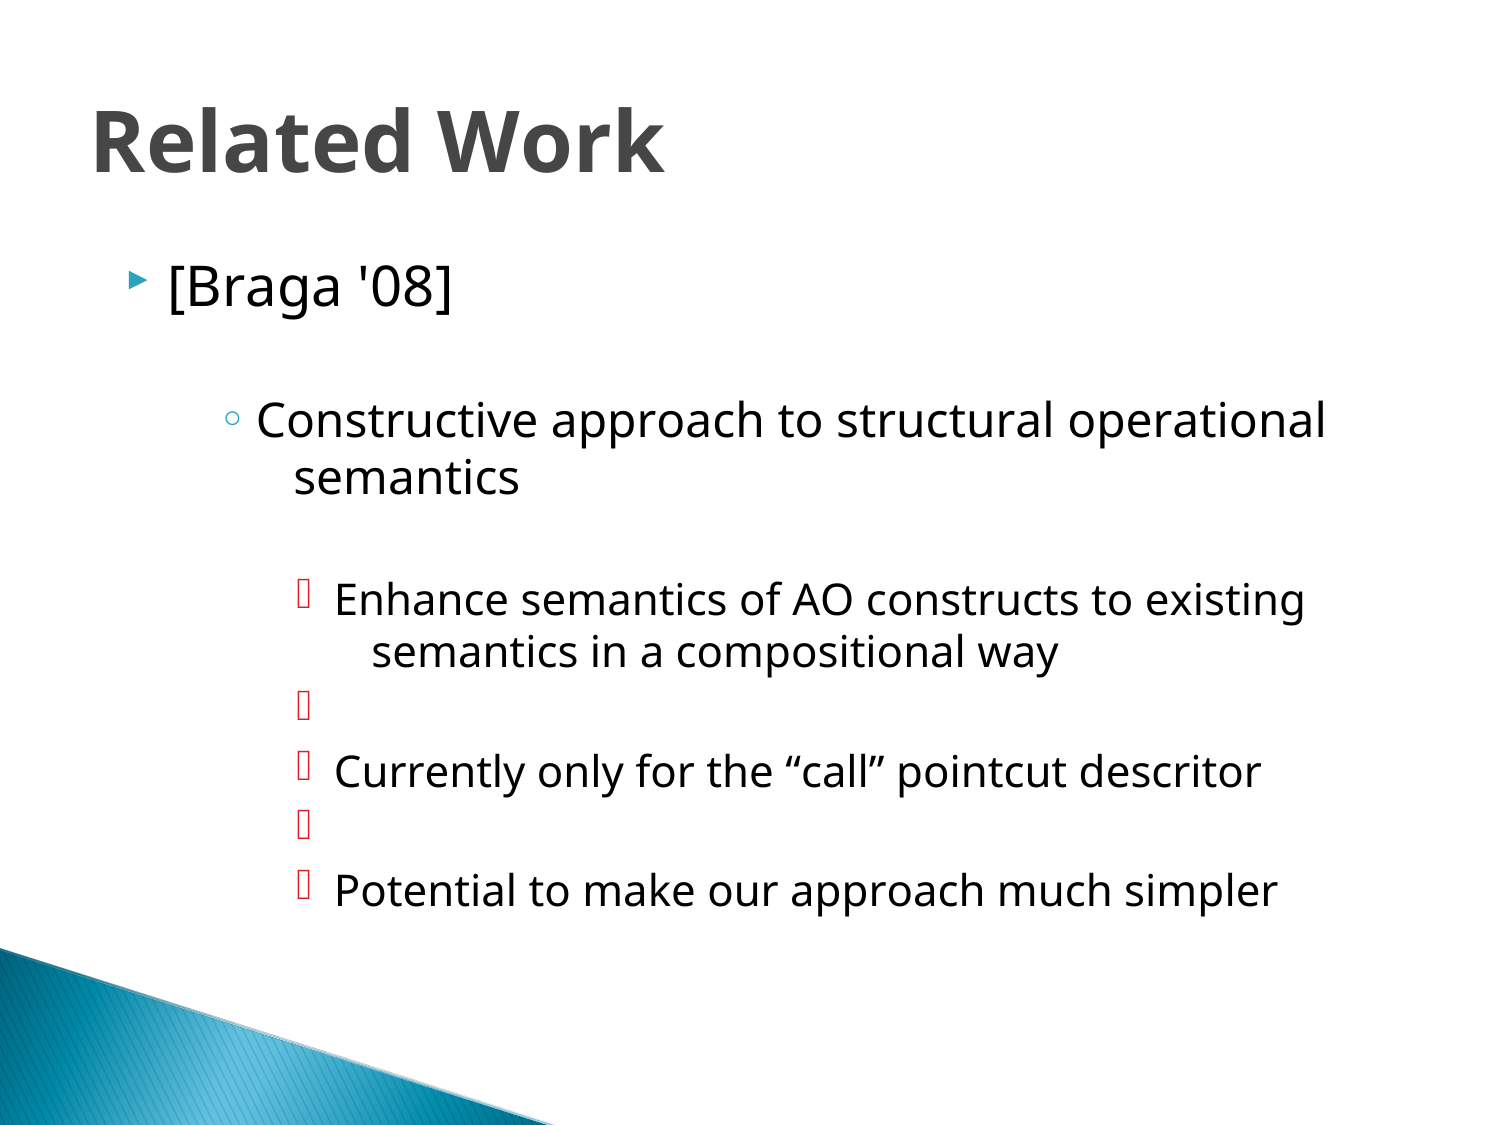

# Related Work
[Braga '08]
Constructive approach to structural operational semantics
Enhance semantics of AO constructs to existing semantics in a compositional way
Currently only for the “call” pointcut descritor
Potential to make our approach much simpler